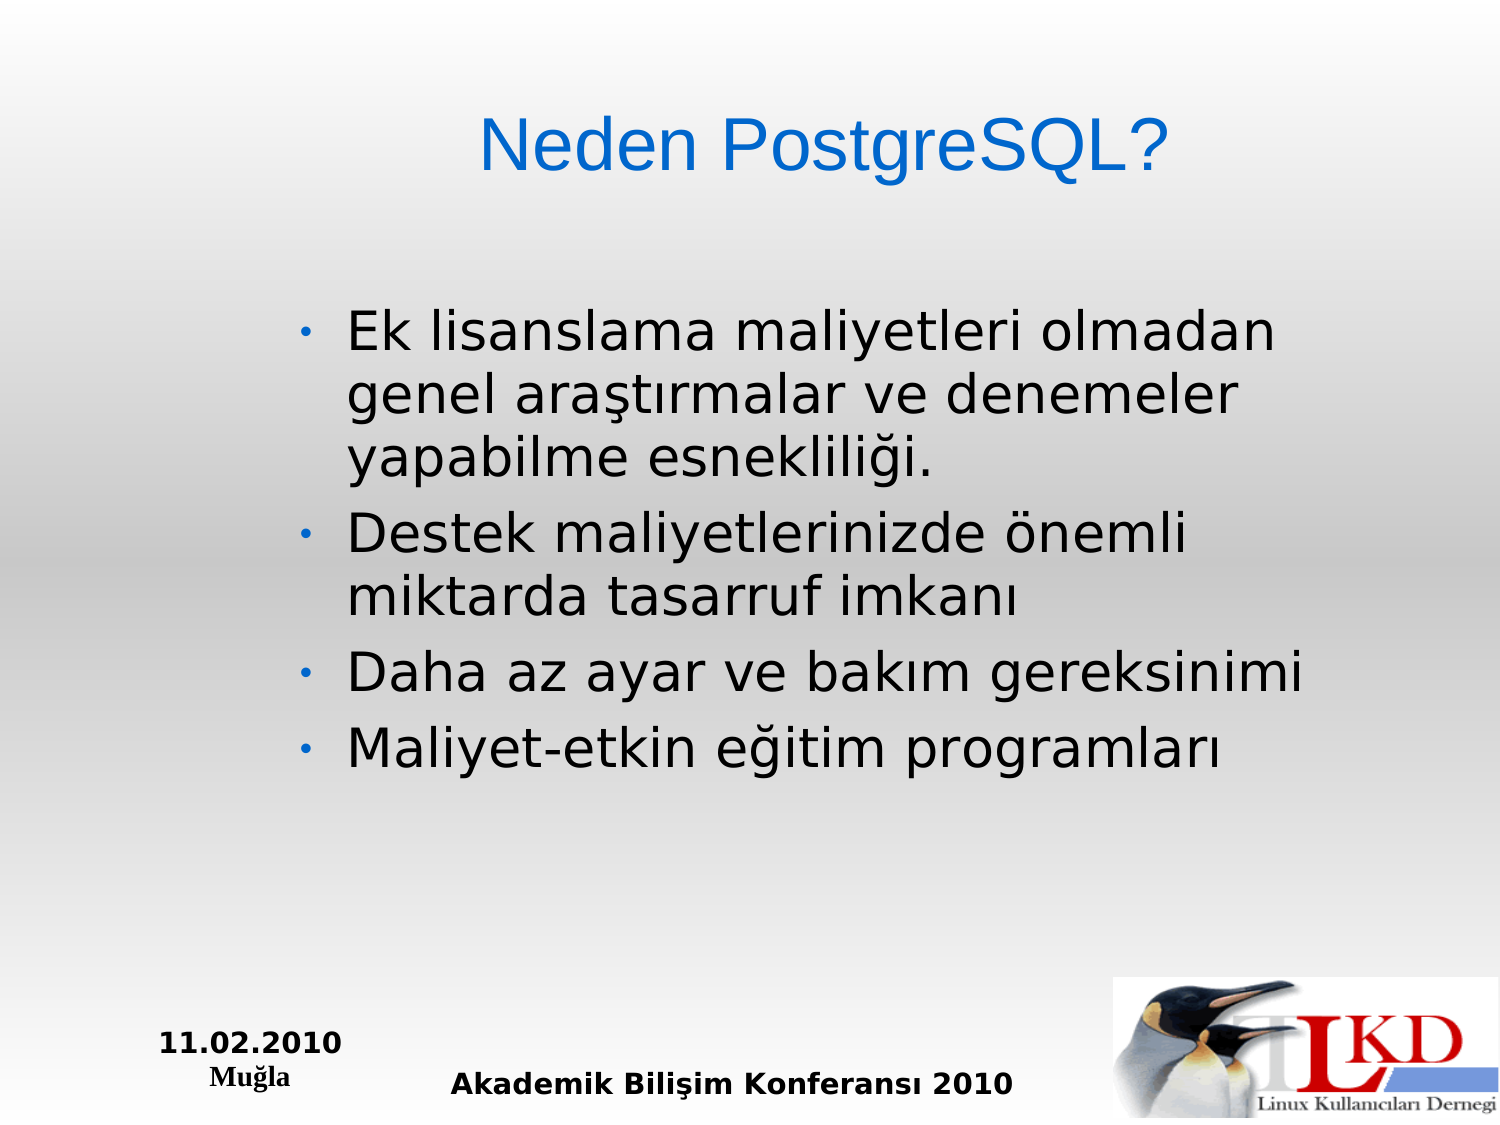

# Neden PostgreSQL?
Ek lisanslama maliyetleri olmadan genel araştırmalar ve denemeler yapabilme esnekliliği.
Destek maliyetlerinizde önemli miktarda tasarruf imkanı
Daha az ayar ve bakım gereksinimi
Maliyet-etkin eğitim programları